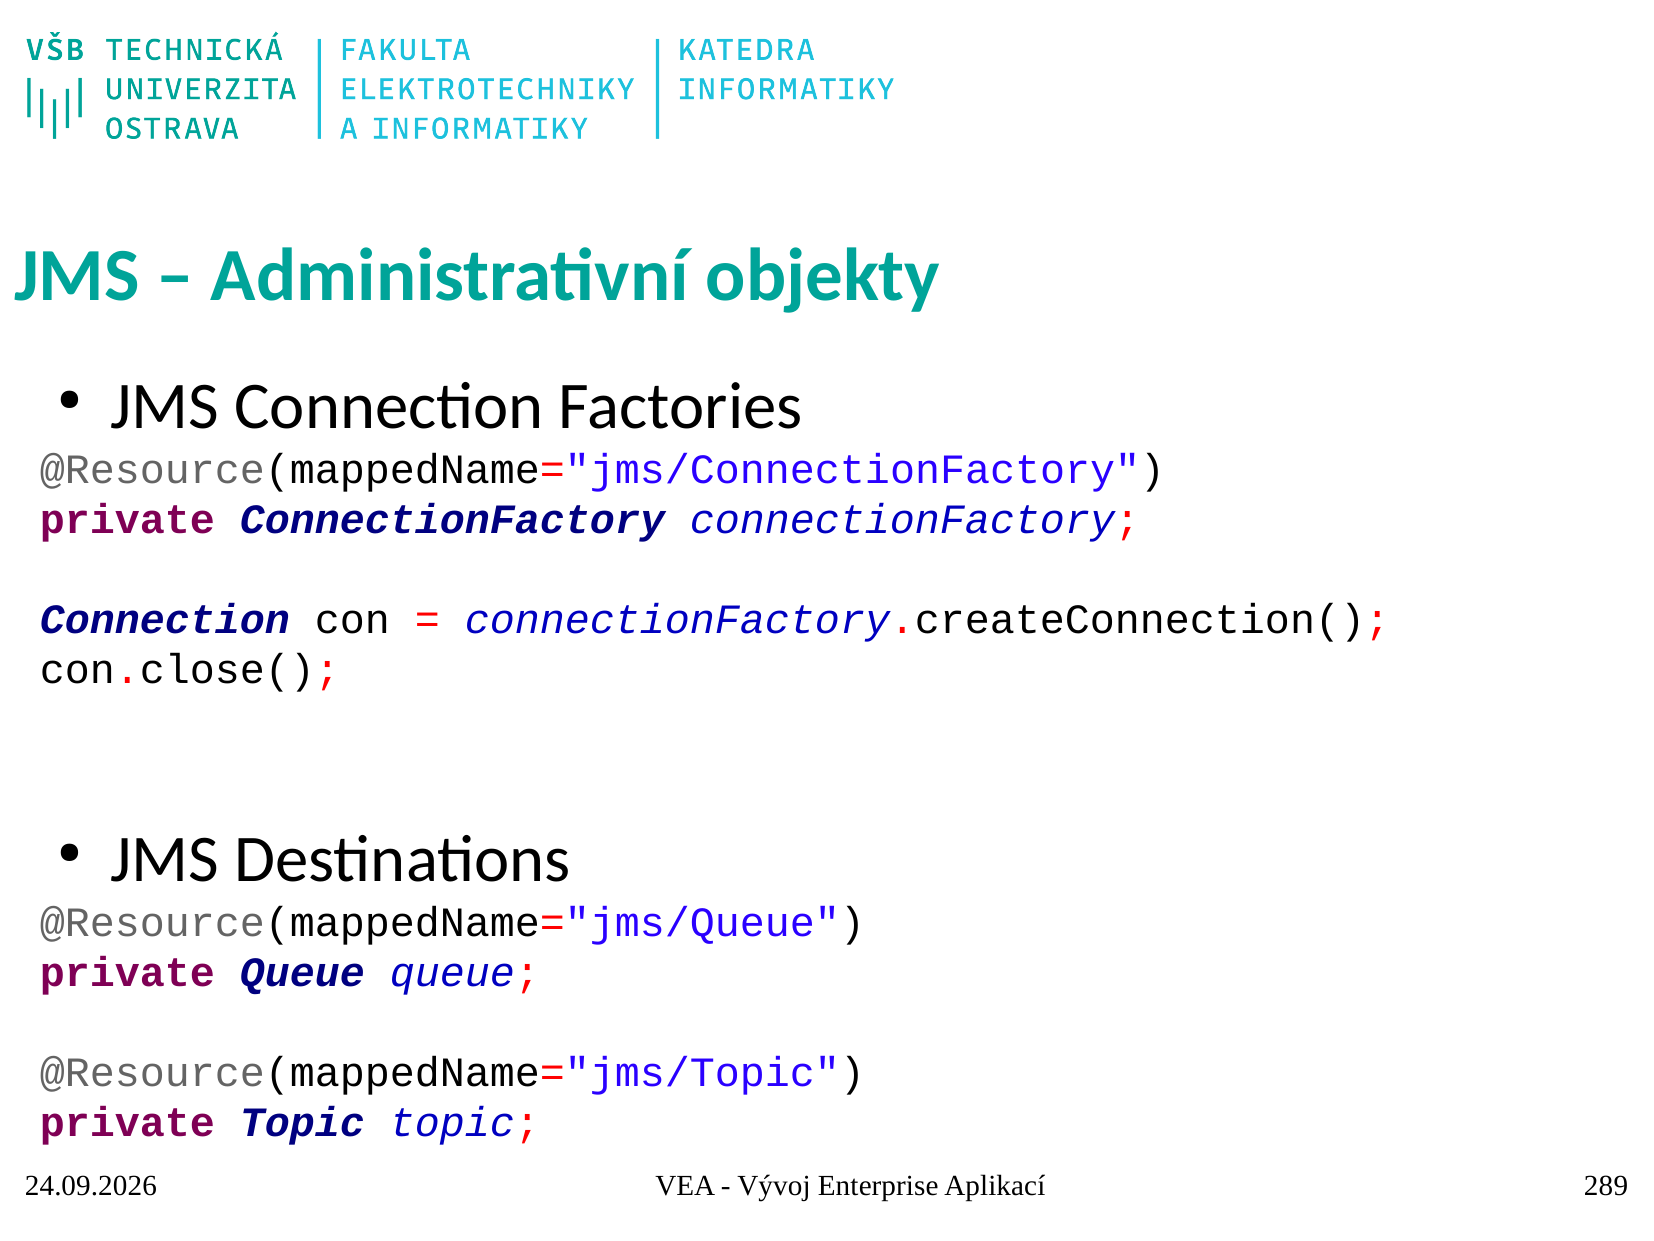

JMS – Administrativní objekty
# JMS Connection Factories
@Resource(mappedName="jms/ConnectionFactory")
private ConnectionFactory connectionFactory;
Connection con = connectionFactory.createConnection();
con.close();
JMS Destinations
@Resource(mappedName="jms/Queue")
private Queue queue;
@Resource(mappedName="jms/Topic")
private Topic topic;
VEA - Vývoj Enterprise Aplikací
289